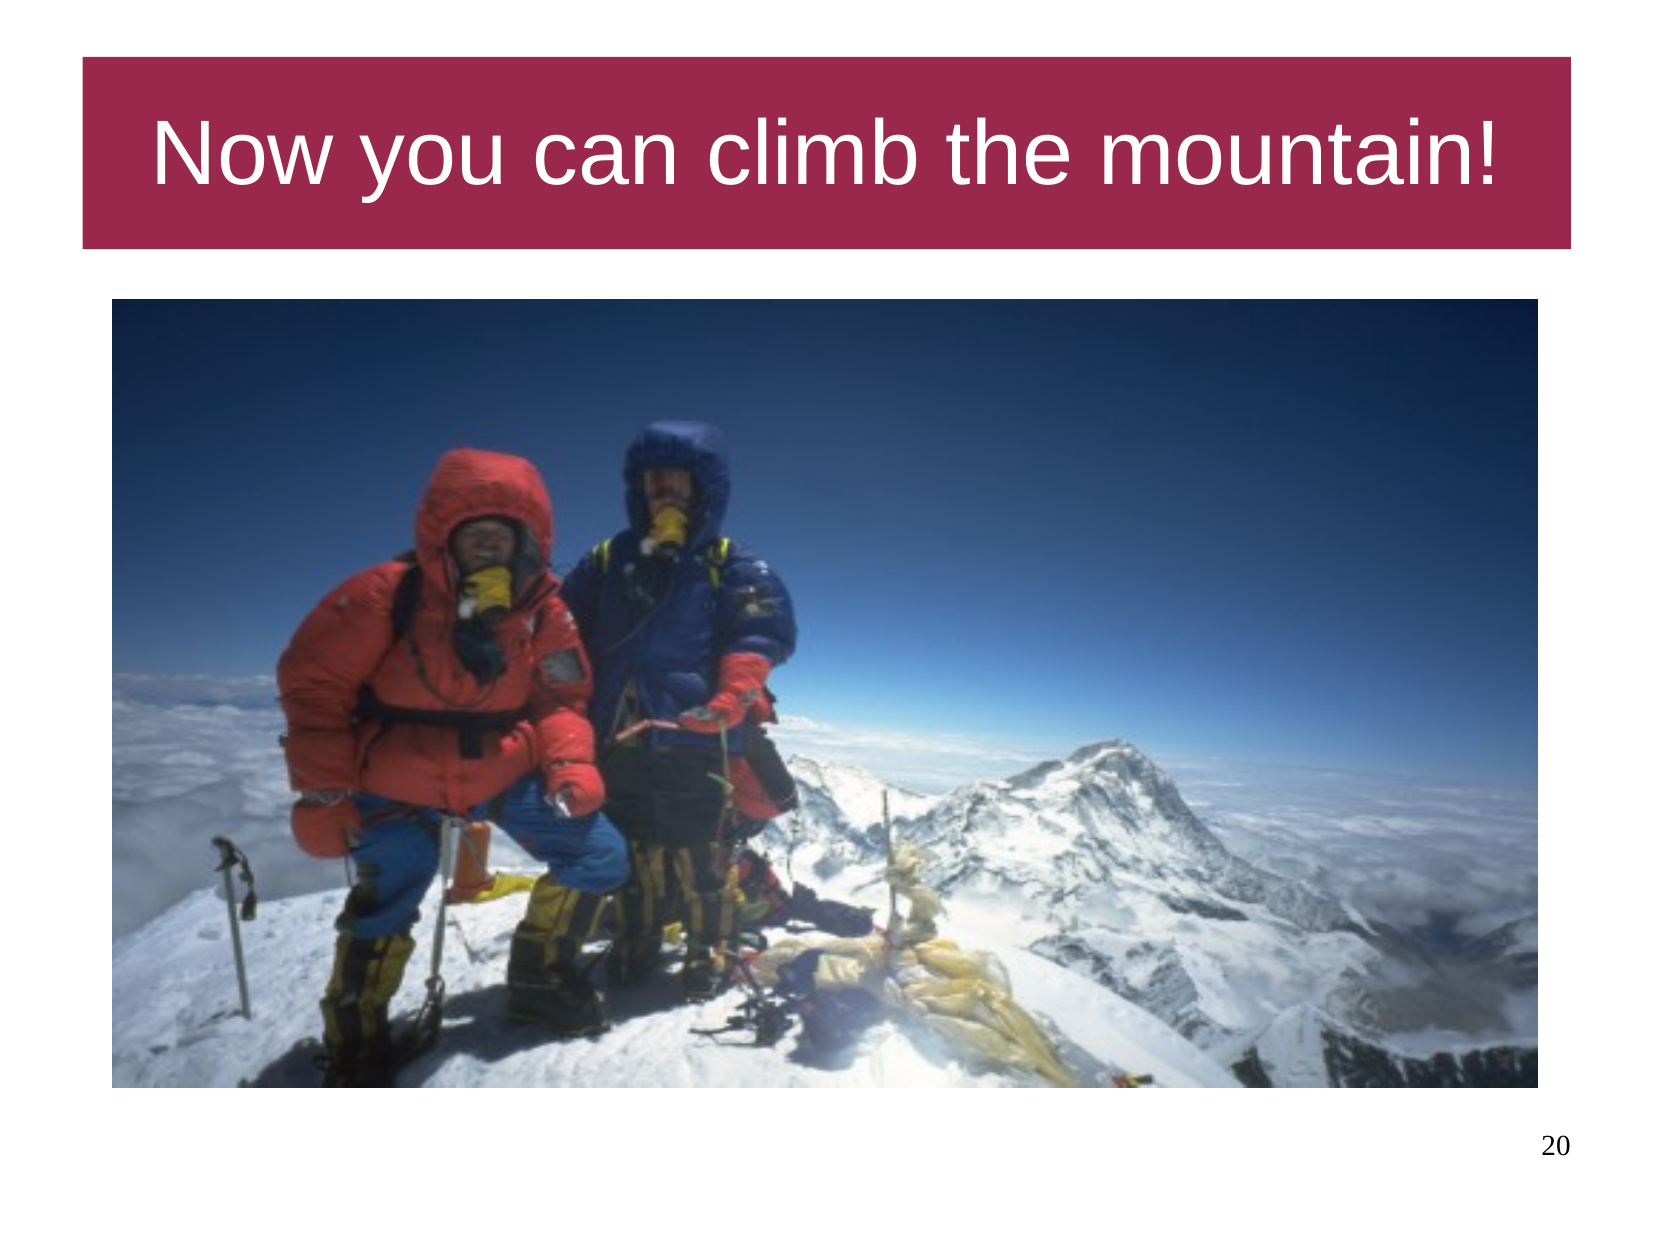

# Now you can climb the mountain!
20